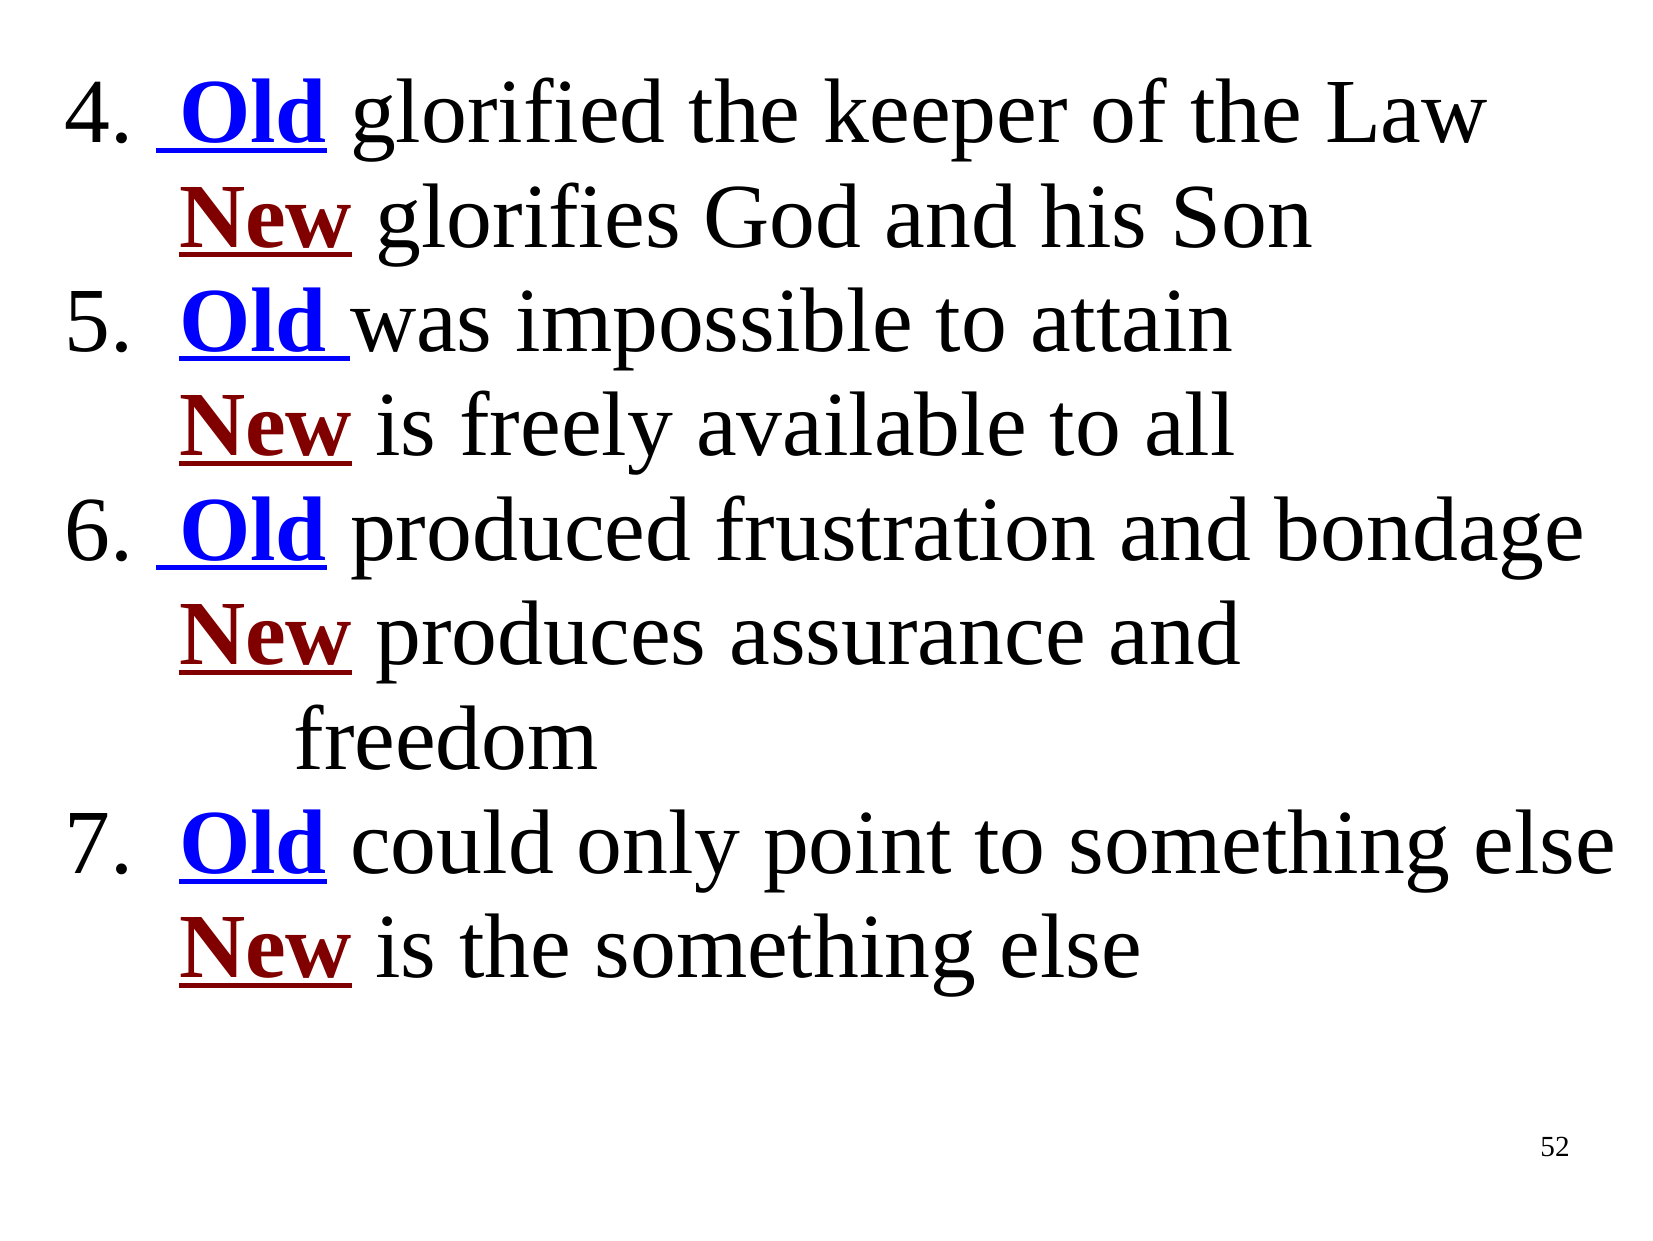

4. Old glorified the keeper of the Law
 New glorifies God and his Son
5. Old was impossible to attain
 New is freely available to all
6. Old produced frustration and bondage
 New produces assurance and
 freedom
7. Old could only point to something else
 New is the something else
52